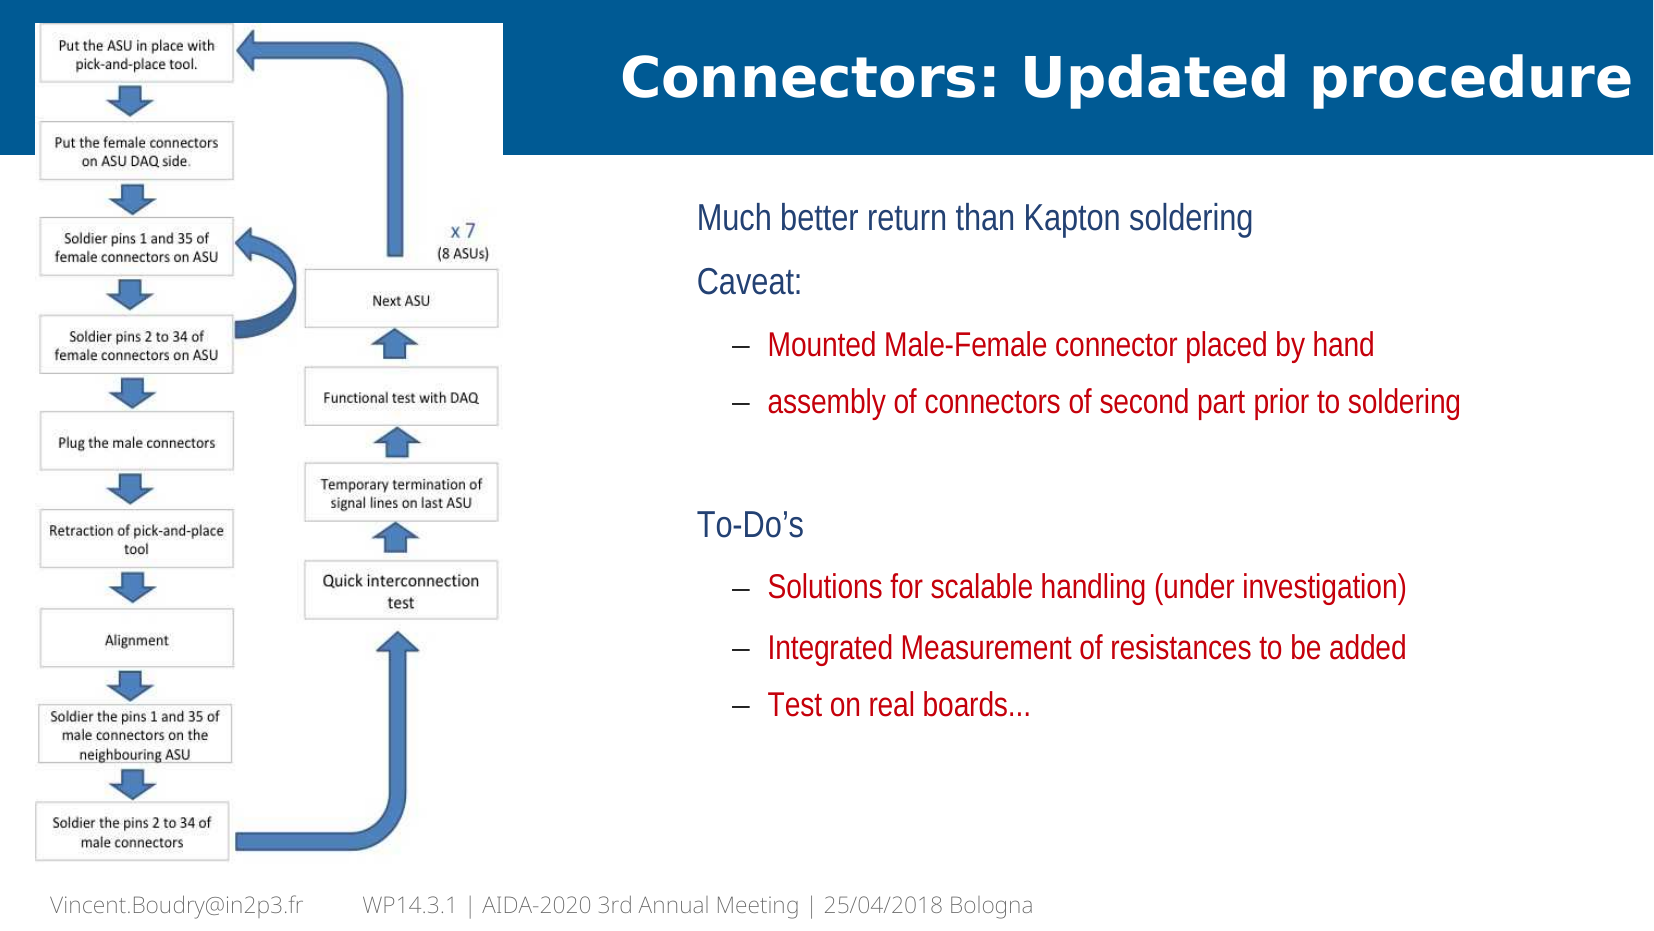

# Connectors: Updated procedure
Much better return than Kapton soldering
Caveat:
Mounted Male-Female connector placed by hand
assembly of connectors of second part prior to soldering
To-Do’s
Solutions for scalable handling (under investigation)
Integrated Measurement of resistances to be added
Test on real boards...
Vincent.Boudry@in2p3.fr
 WP14.3.1 | AIDA-2020 3rd Annual Meeting | 25/04/2018 Bologna